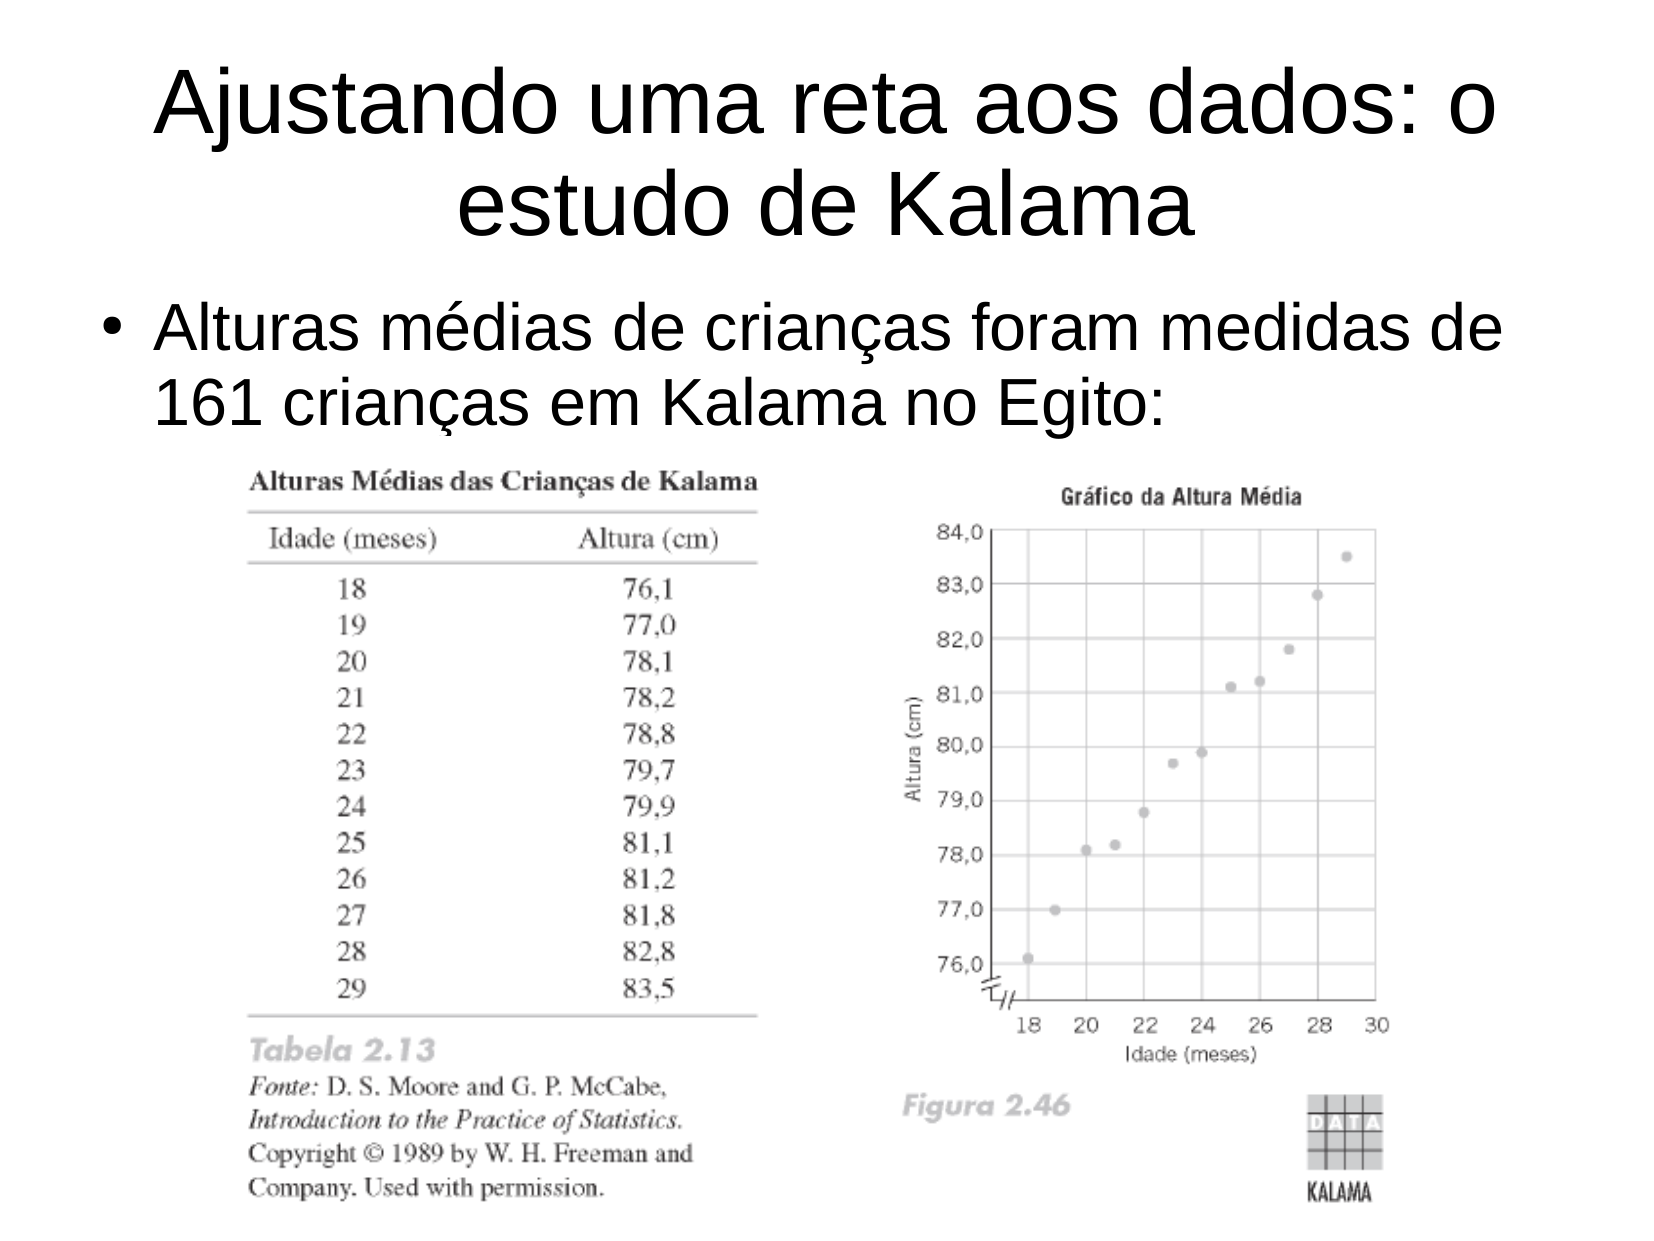

# Ajustando uma reta aos dados: o estudo de Kalama
Alturas médias de crianças foram medidas de 161 crianças em Kalama no Egito: